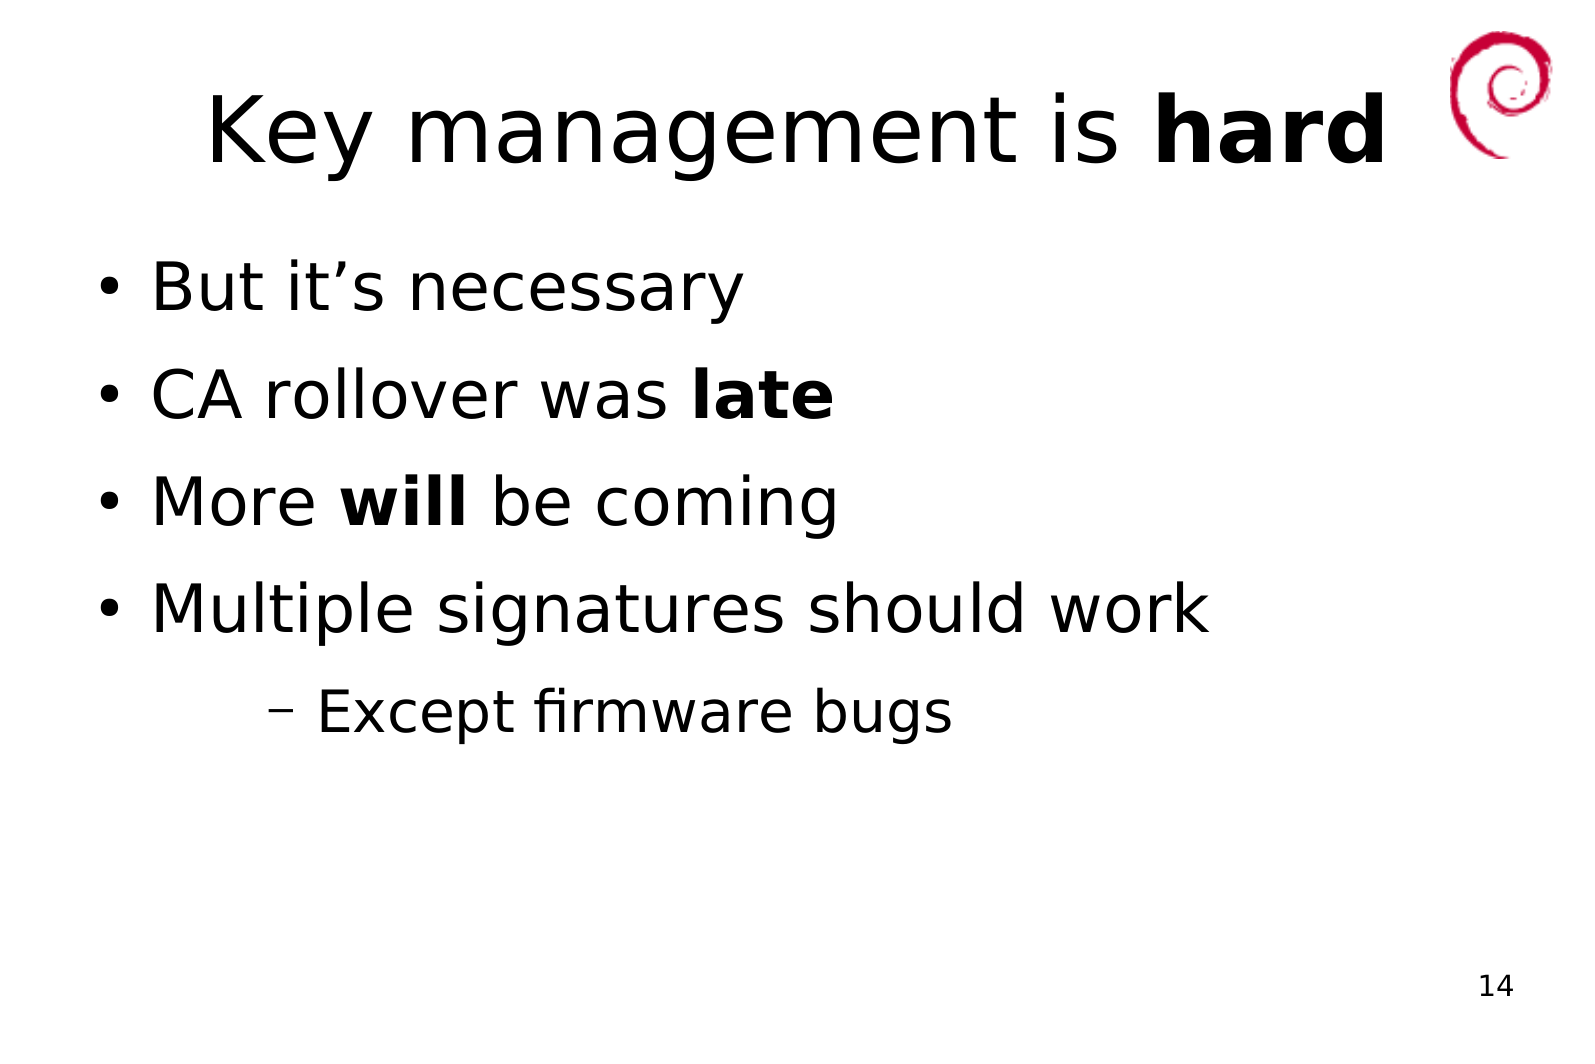

# Key management is hard
But it’s necessary
CA rollover was late
More will be coming
Multiple signatures should work
Except firmware bugs
14